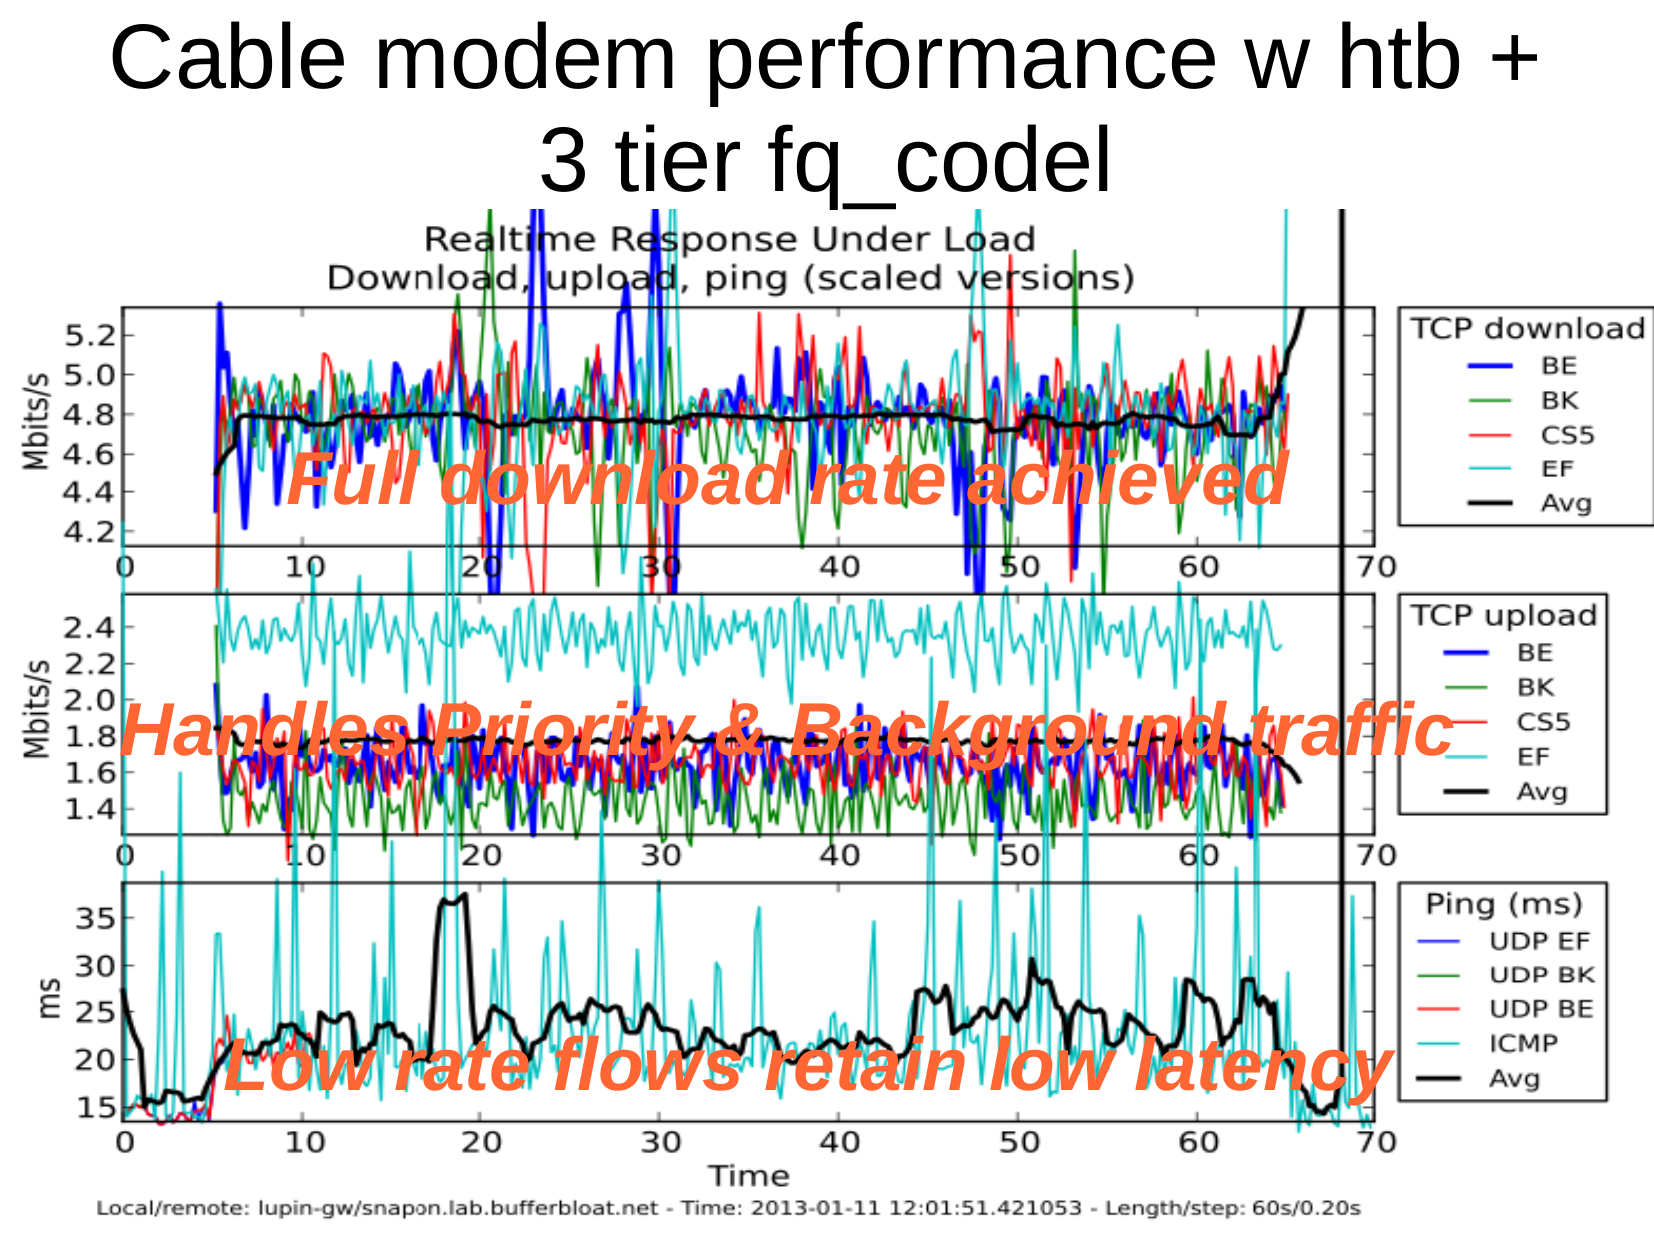

Cable modem performance w htb + 3 tier fq_codel
Full download rate achieved
Handles Priority & Background traffic
Low rate flows retain low latency